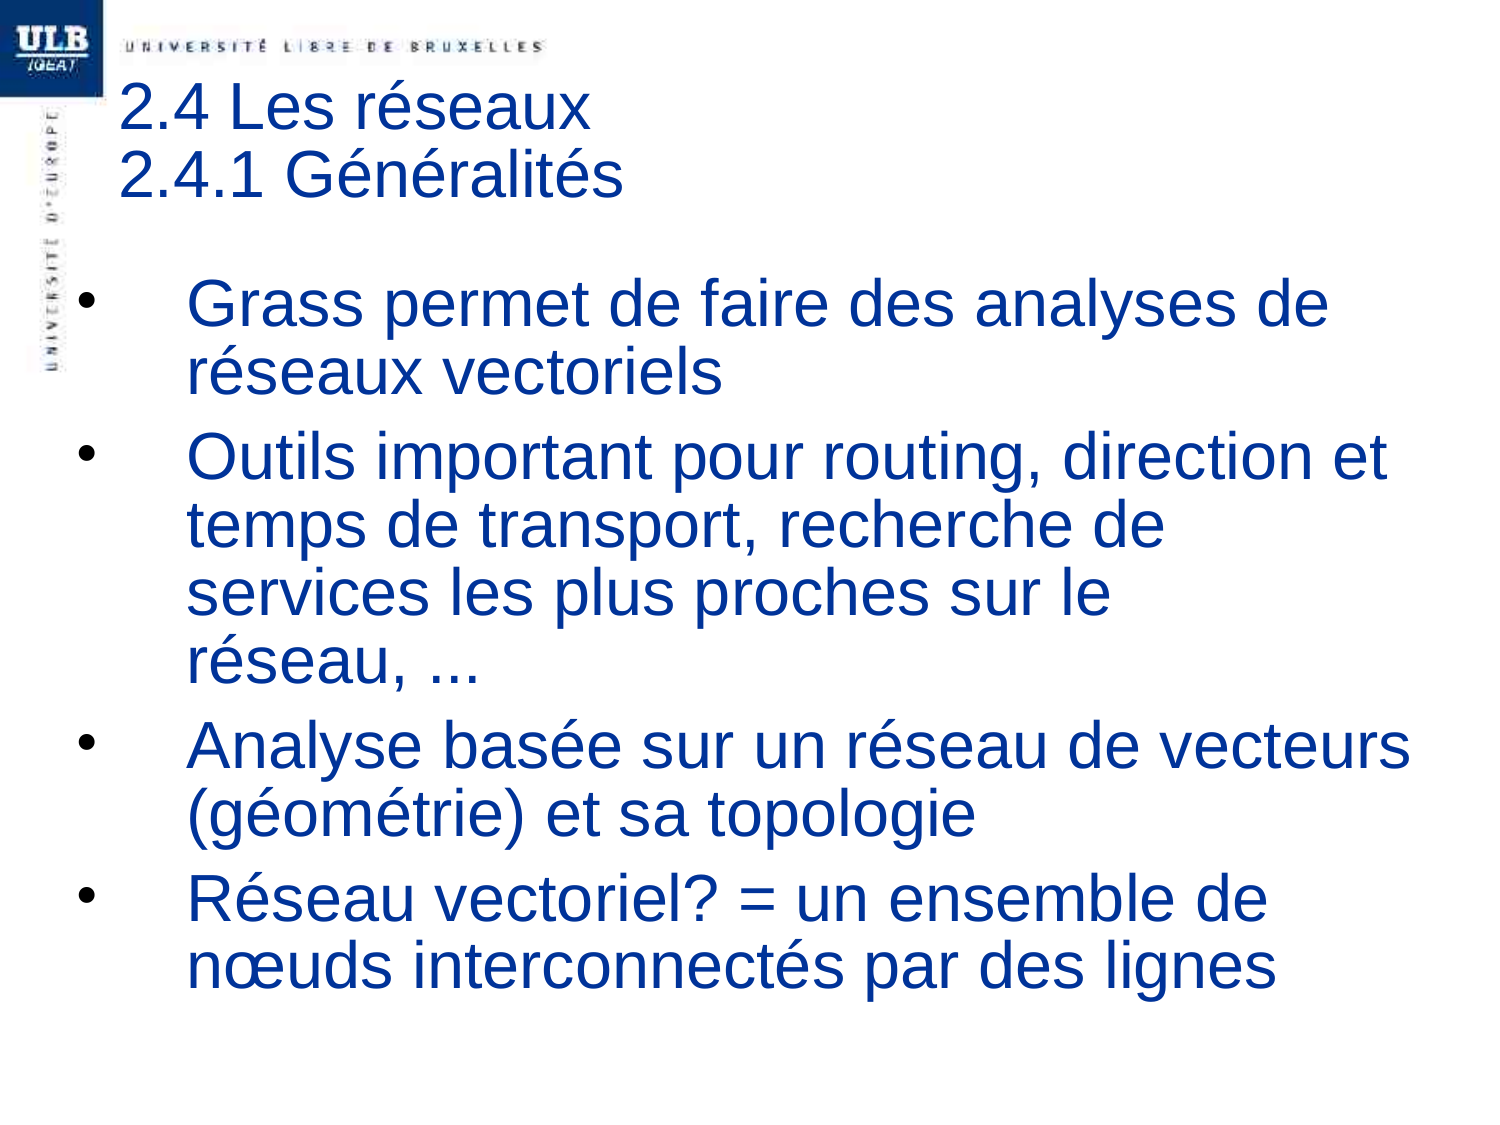

# 2.4 Les réseaux 2.4.1 Généralités
Grass permet de faire des analyses de réseaux vectoriels
Outils important pour routing, direction et temps de transport, recherche de services les plus proches sur le réseau, ...
Analyse basée sur un réseau de vecteurs (géométrie) et sa topologie
Réseau vectoriel? = un ensemble de nœuds interconnectés par des lignes